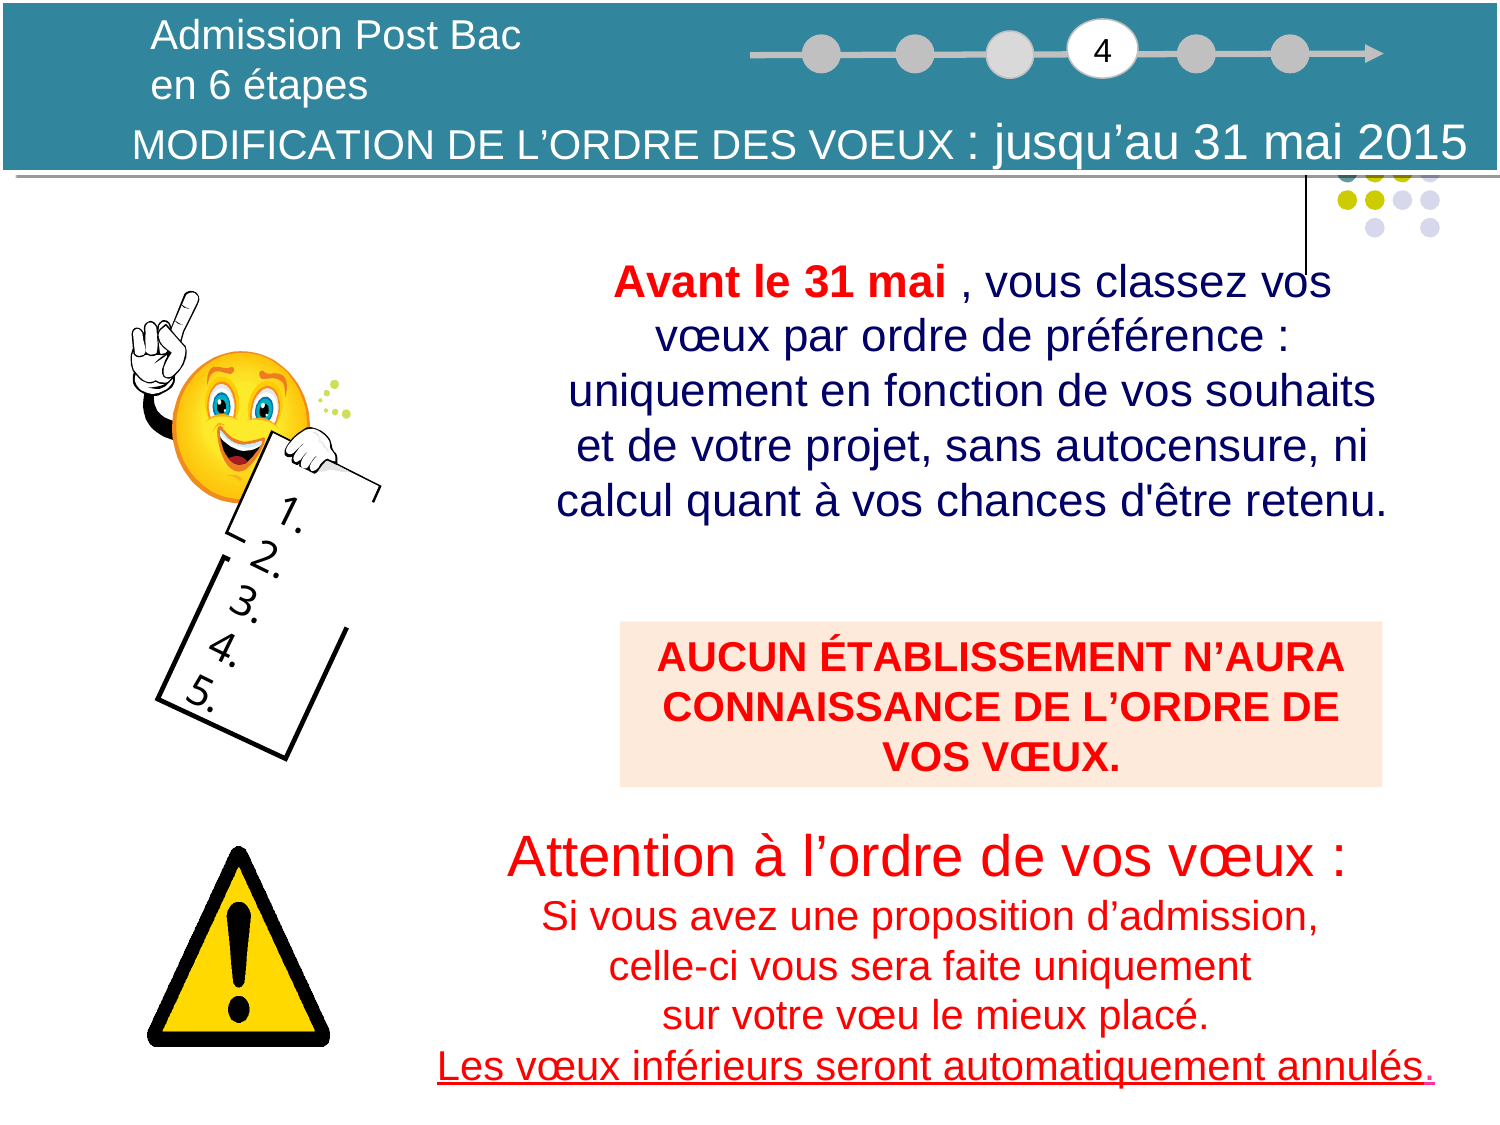

Admission Post Bac
en 6 étapes
4
4 modification de l’ordre des vœux
MODIFICATION DE L’ORDRE DES VOEUX : jusqu’au 31 mai 2015
Avant le 31 mai , vous classez vos vœux par ordre de préférence :
uniquement en fonction de vos souhaits et de votre projet, sans autocensure, ni calcul quant à vos chances d'être retenu.
1.
2.
3.
4.
5.
AUCUN ÉTABLISSEMENT N’AURA CONNAISSANCE DE L’ORDRE DE VOS VŒUX.
Attention à l’ordre de vos vœux :
Si vous avez une proposition d’admission,
celle-ci vous sera faite uniquement
sur votre vœu le mieux placé.
Les vœux inférieurs seront automatiquement annulés.